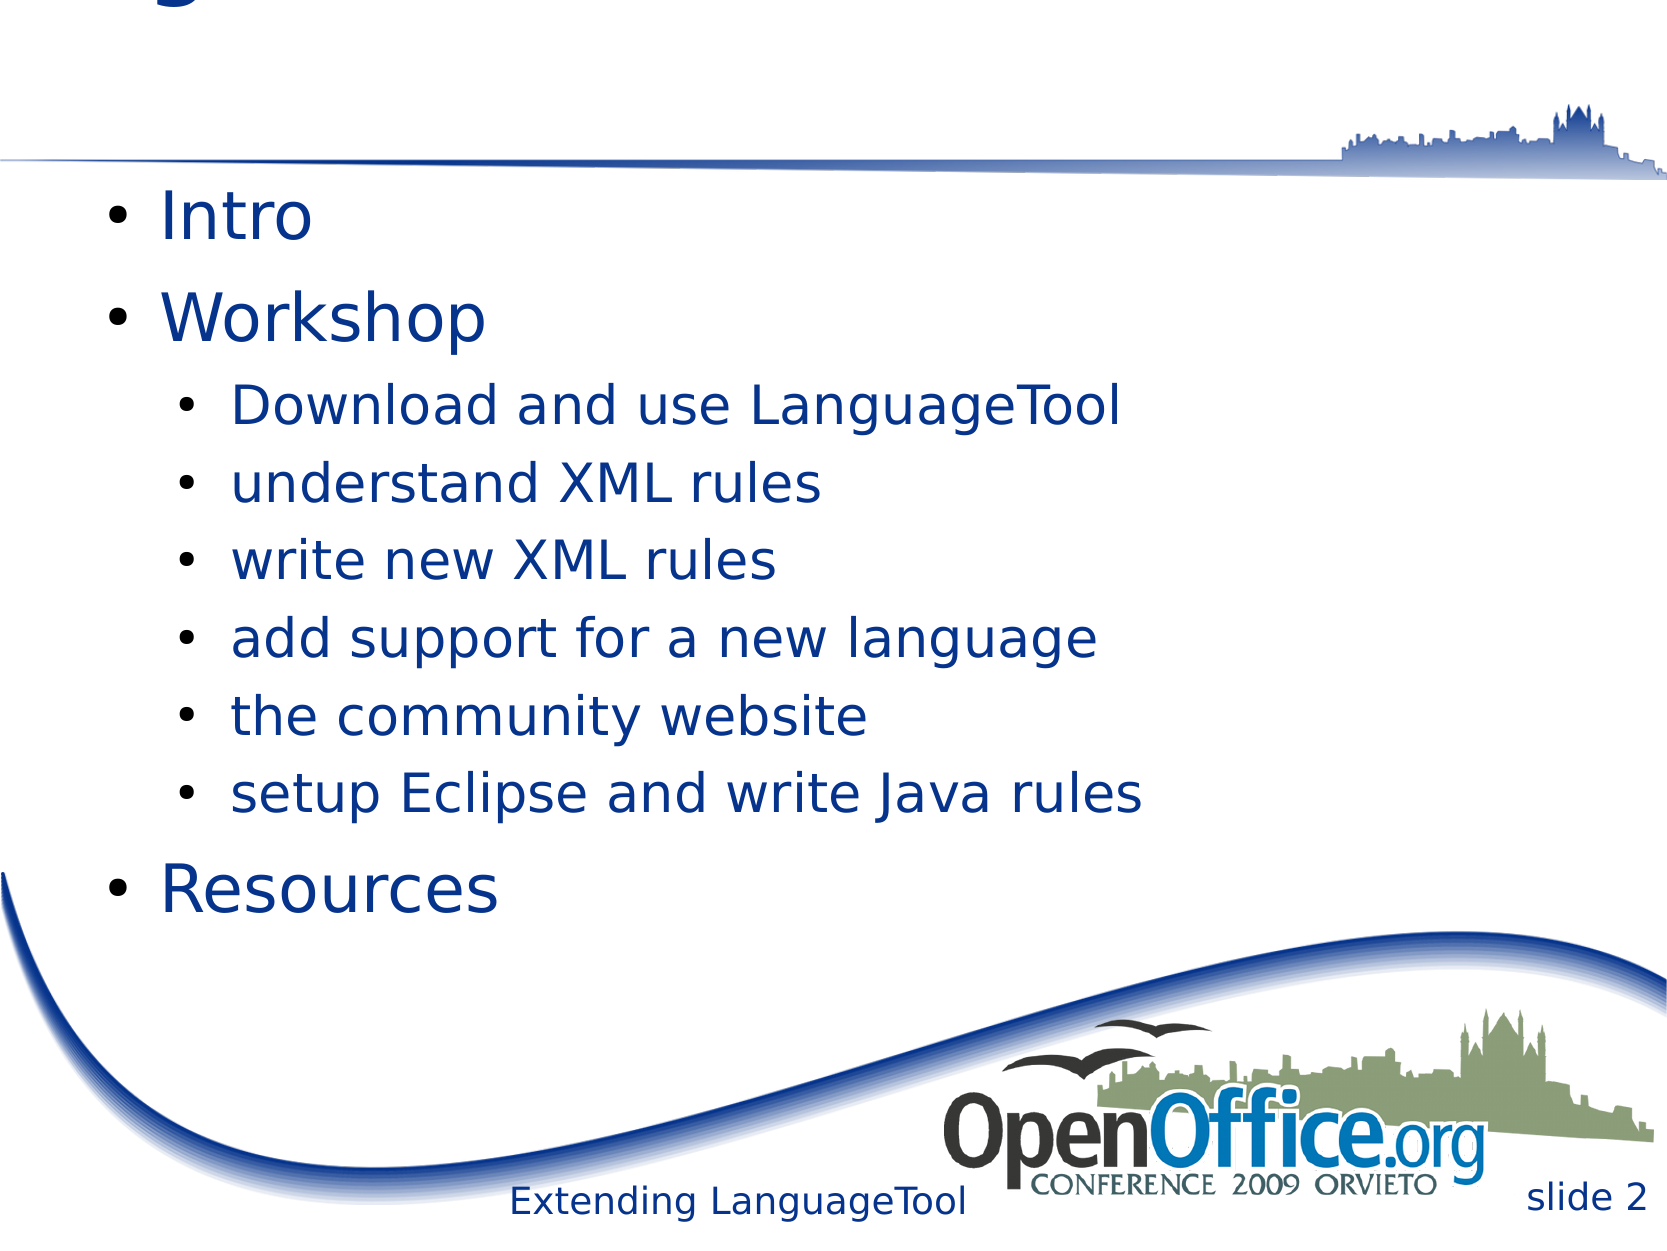

# Agenda
Intro
Workshop
Download and use LanguageTool
understand XML rules
write new XML rules
add support for a new language
the community website
setup Eclipse and write Java rules
Resources
2
Title (to be modified under View - Footer)